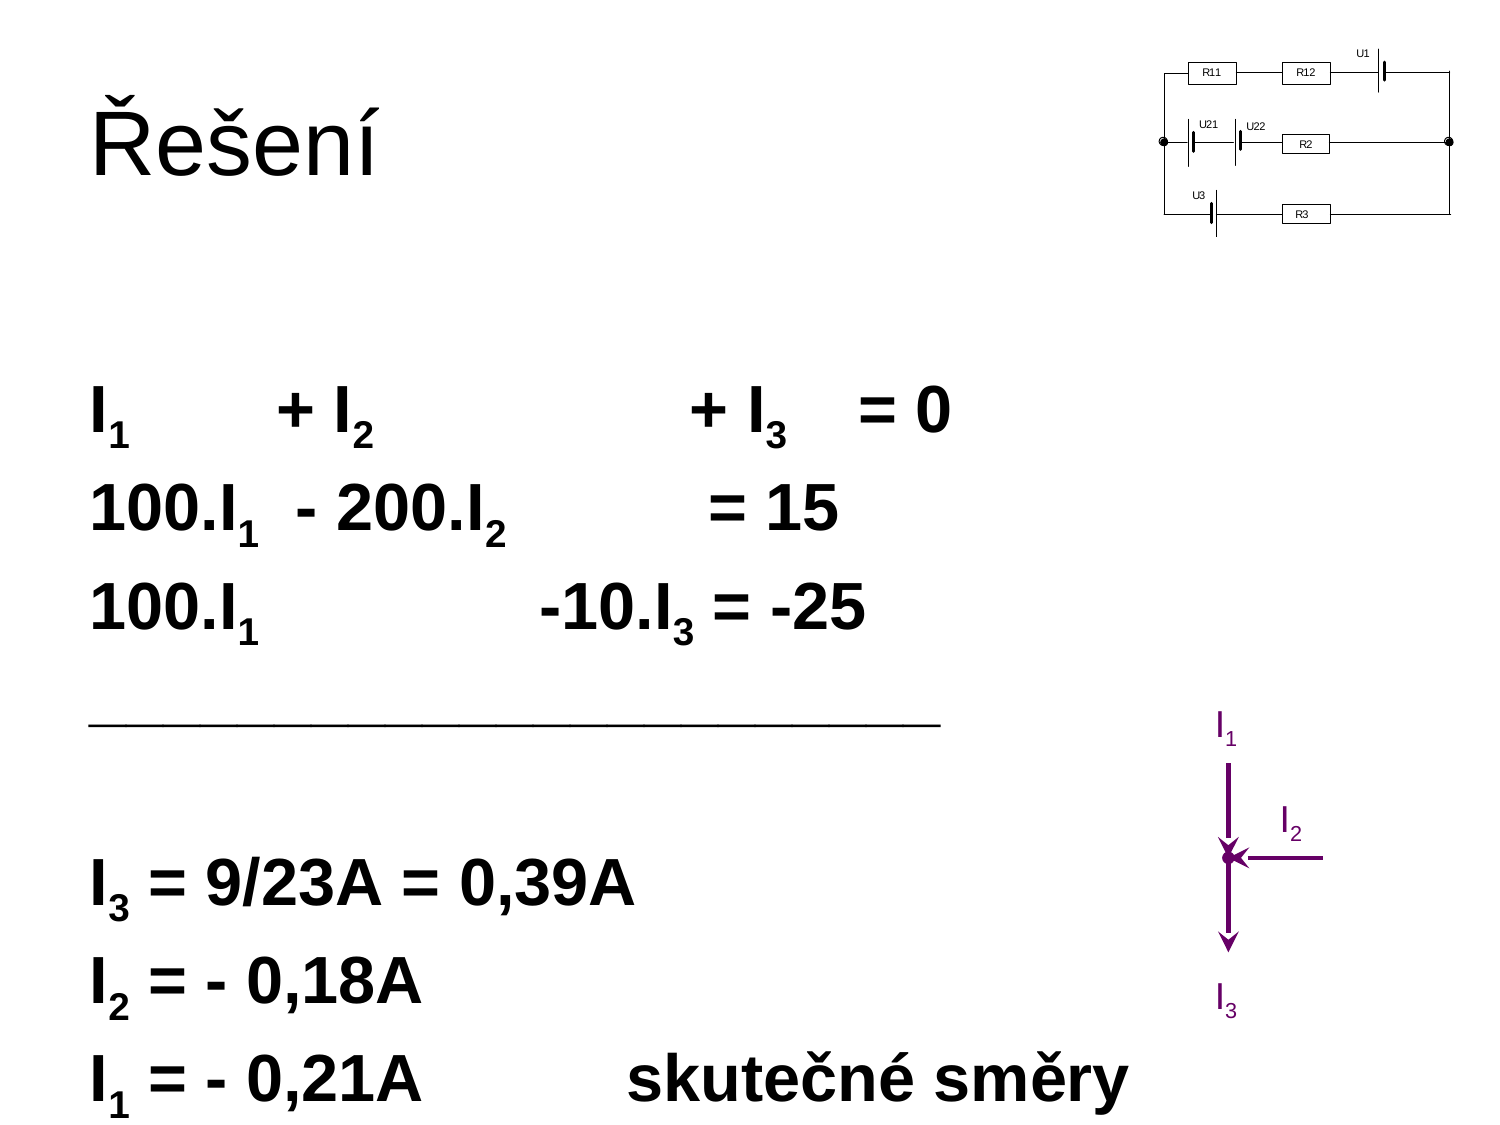

# Řešení
I1		 + I2 		+ I3 	 = 0
100.I1 - 200.I2 		 = 15
100.I1 		-10.I3 = -25
_______________________
I3 = 9/23A = 0,39A
I2 = - 0,18A
I1 = - 0,21A skutečné směry
I1
I3
I2